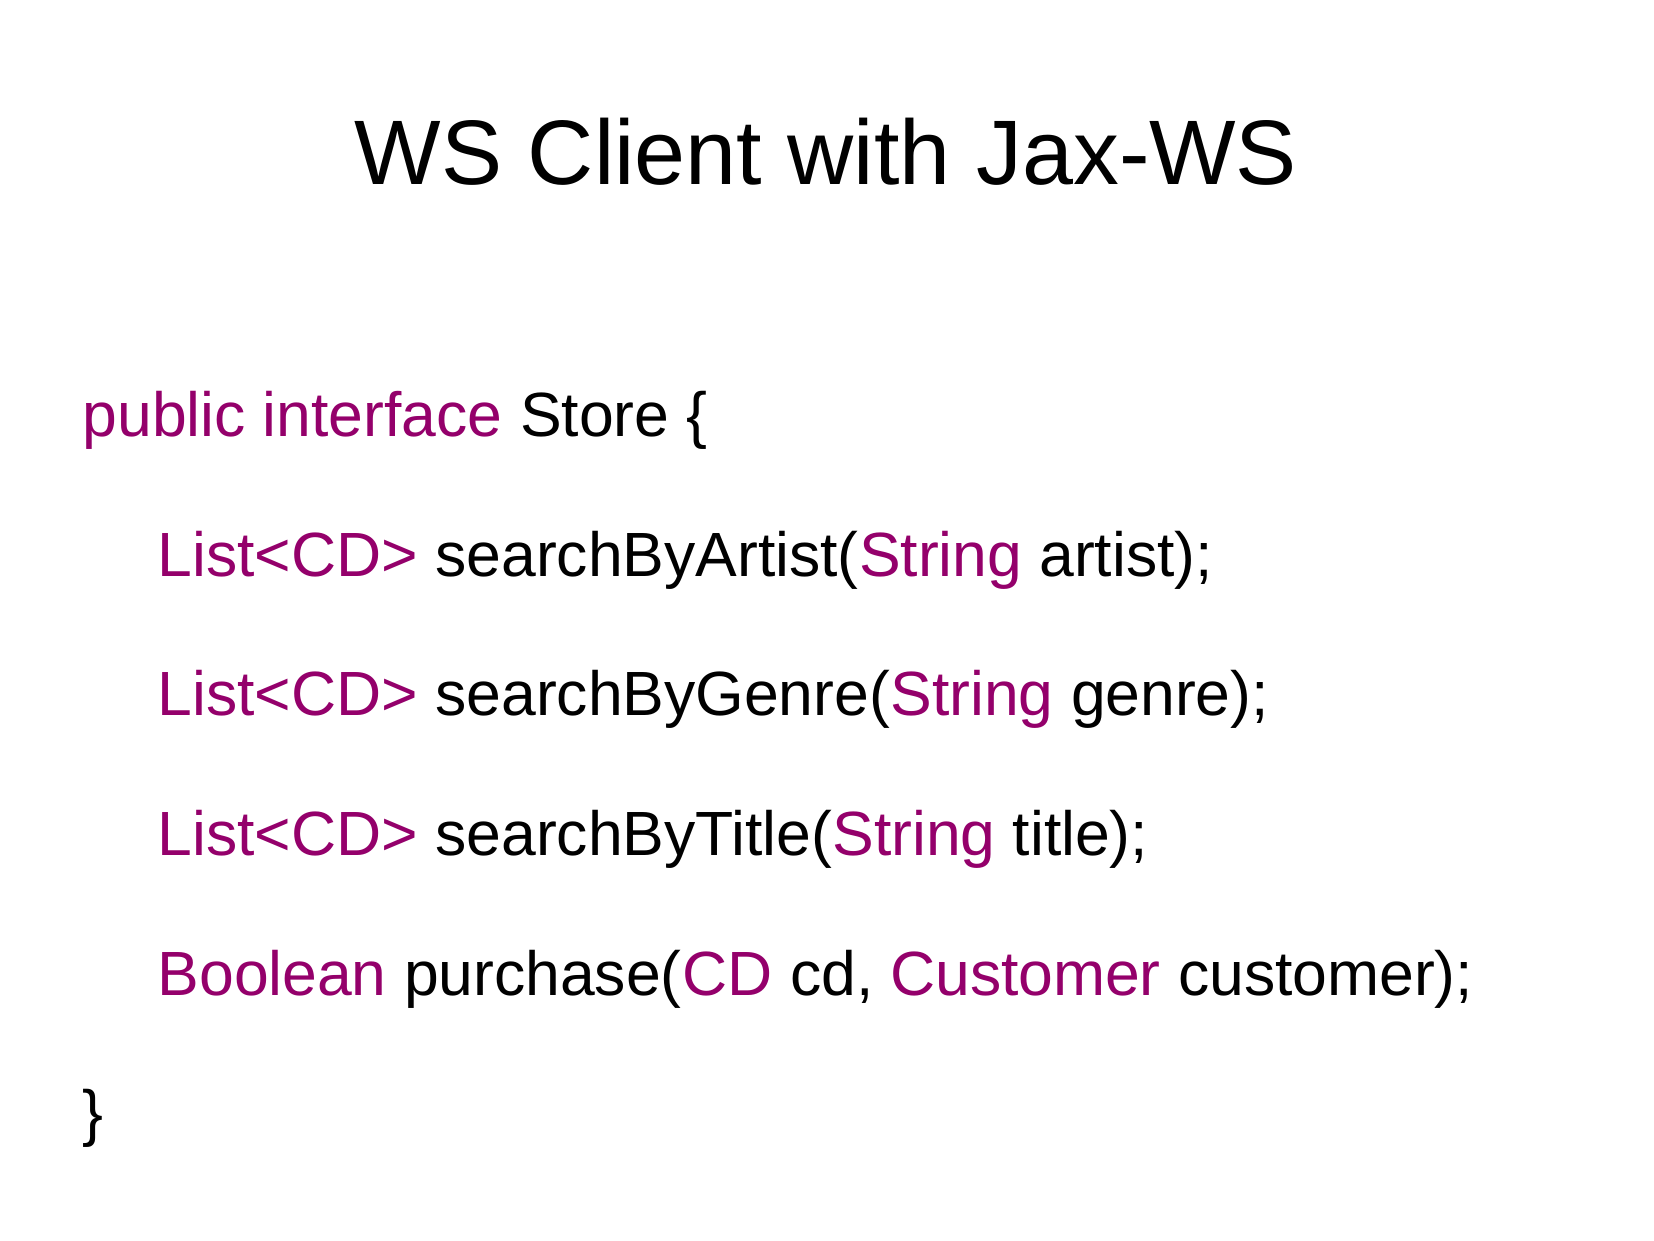

# WS Client with Jax-WS
public interface Store {
	List<CD> searchByArtist(String artist);
	List<CD> searchByGenre(String genre);
	List<CD> searchByTitle(String title);
	Boolean purchase(CD cd, Customer customer);
}